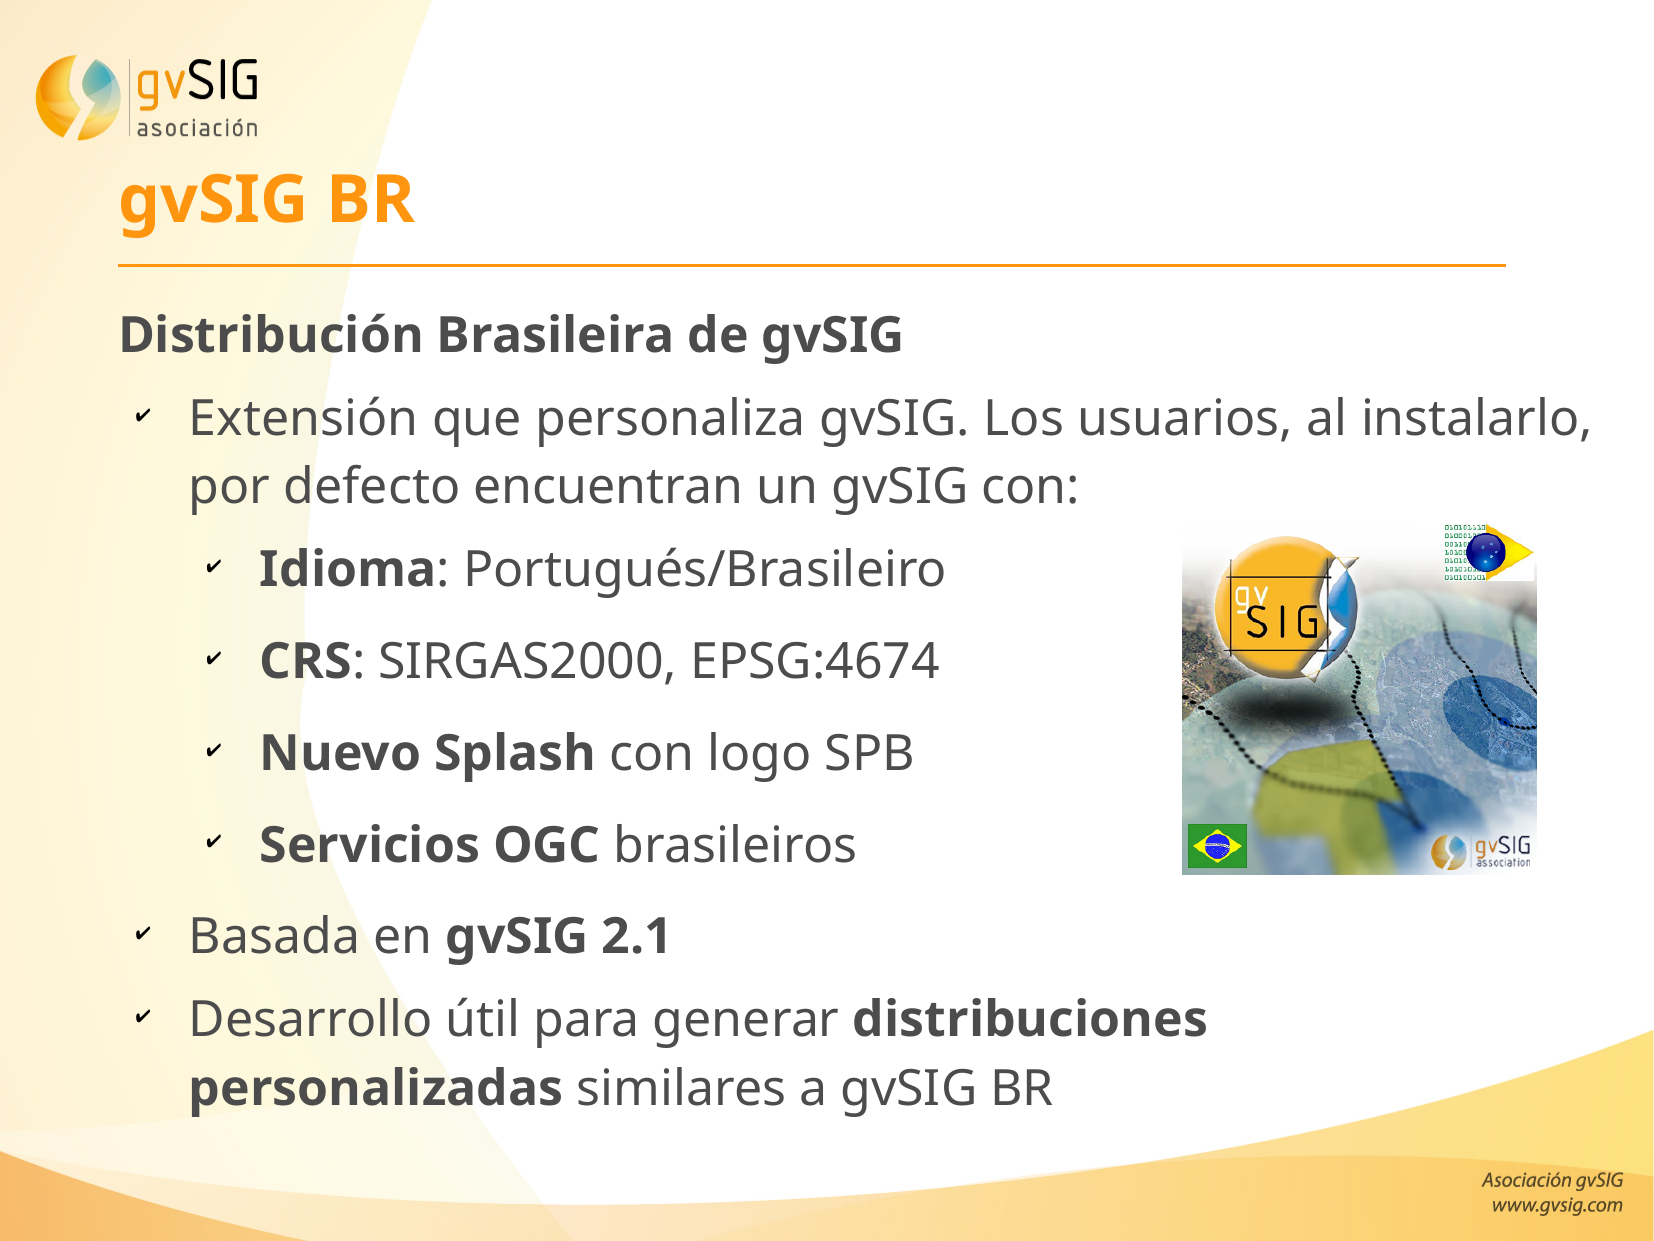

# gvSIG BR
Distribución Brasileira de gvSIG
Extensión que personaliza gvSIG. Los usuarios, al instalarlo, por defecto encuentran un gvSIG con:
Idioma: Portugués/Brasileiro
CRS: SIRGAS2000, EPSG:4674
Nuevo Splash con logo SPB
Servicios OGC brasileiros
Basada en gvSIG 2.1
Desarrollo útil para generar distribuciones personalizadas similares a gvSIG BR